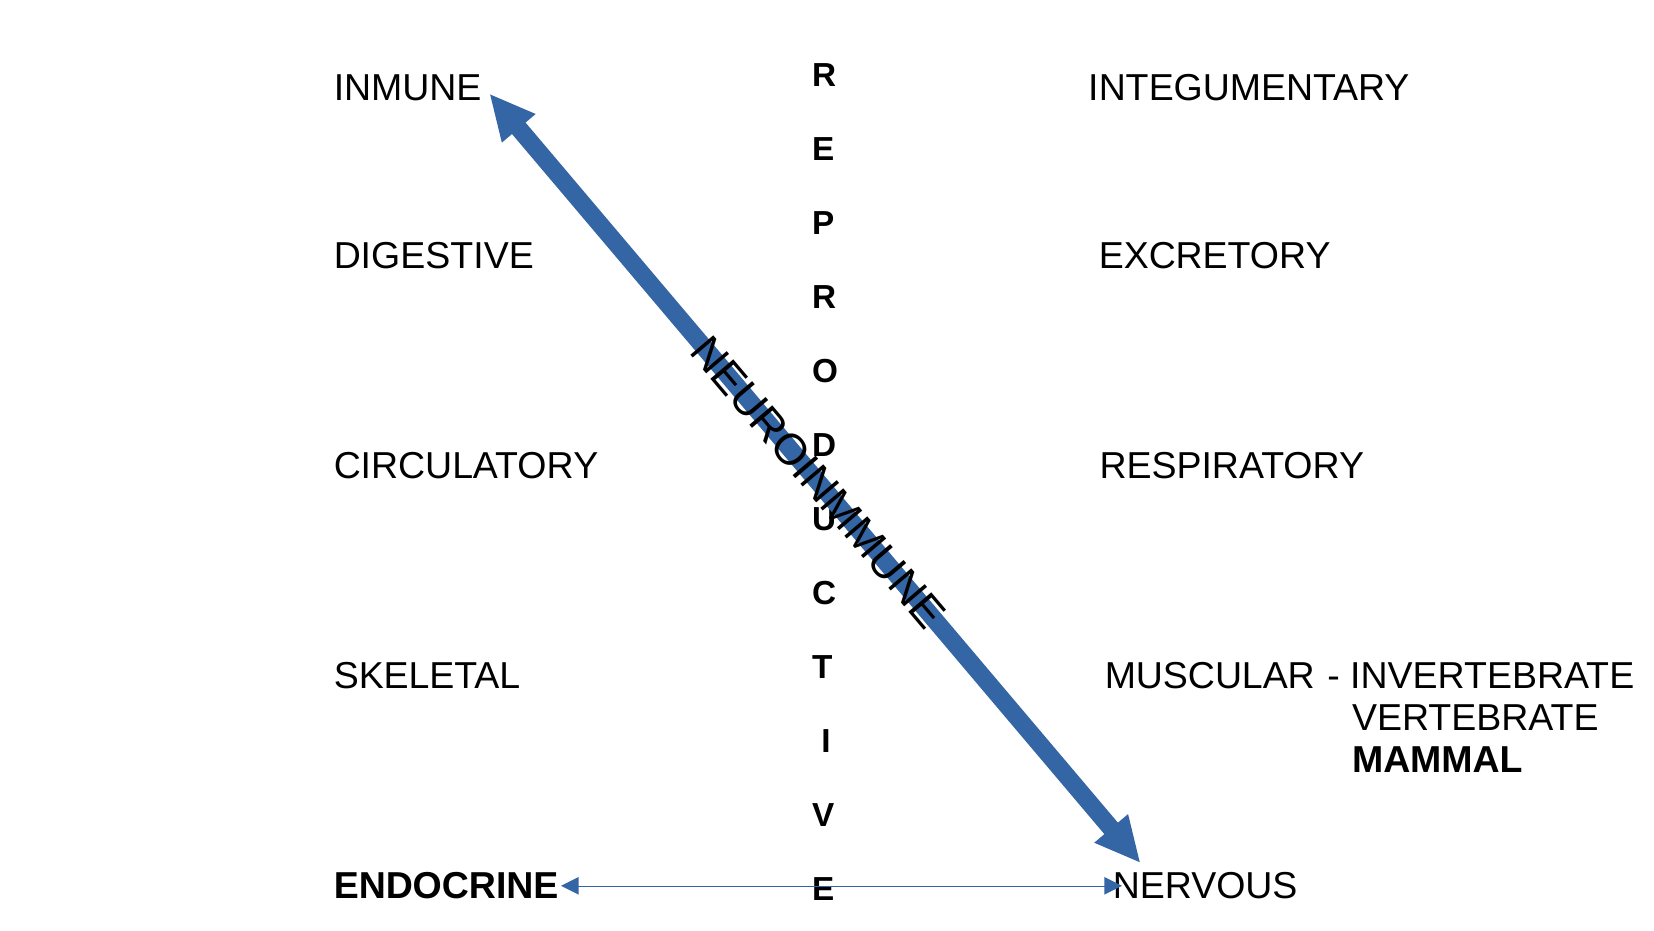

R E P R O D U C T
 I V E
INMUNE INTEGUMENTARY
DIGESTIVE EXCRETORY
CIRCULATORY RESPIRATORY
SKELETAL MUSCULAR - INVERTEBRATE
 VERTEBRATE
 MAMMAL
ENDOCRINE NERVOUS
 NEUROINMMUNE